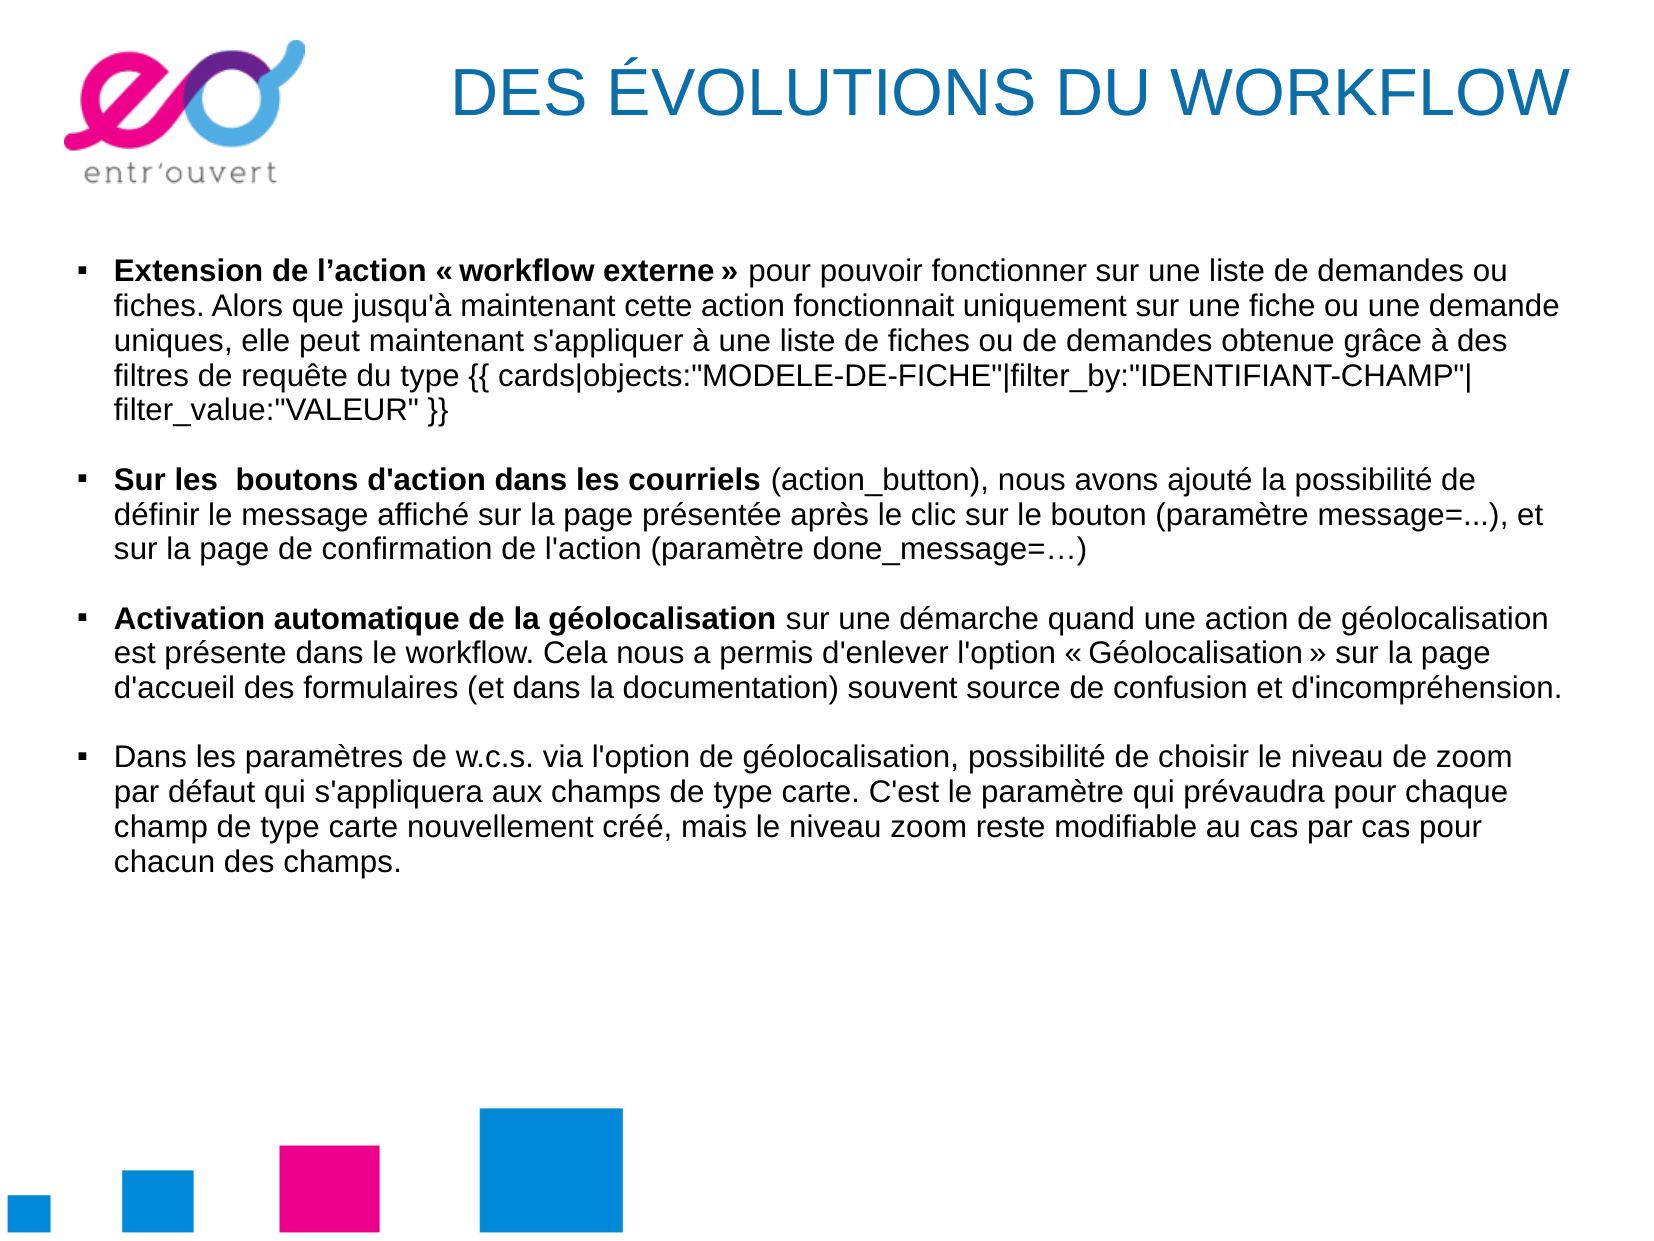

# Des ÉVOLUTIONS du Workflow
Extension de l’action « workflow externe » pour pouvoir fonctionner sur une liste de demandes ou fiches. Alors que jusqu'à maintenant cette action fonctionnait uniquement sur une fiche ou une demande uniques, elle peut maintenant s'appliquer à une liste de fiches ou de demandes obtenue grâce à des filtres de requête du type {{ cards|objects:"MODELE-DE-FICHE"|filter_by:"IDENTIFIANT-CHAMP"|filter_value:"VALEUR" }}
Sur les boutons d'action dans les courriels (action_button), nous avons ajouté la possibilité de définir le message affiché sur la page présentée après le clic sur le bouton (paramètre message=...), et sur la page de confirmation de l'action (paramètre done_message=…)
Activation automatique de la géolocalisation sur une démarche quand une action de géolocalisation est présente dans le workflow. Cela nous a permis d'enlever l'option « Géolocalisation » sur la page d'accueil des formulaires (et dans la documentation) souvent source de confusion et d'incompréhension.
Dans les paramètres de w.c.s. via l'option de géolocalisation, possibilité de choisir le niveau de zoom par défaut qui s'appliquera aux champs de type carte. C'est le paramètre qui prévaudra pour chaque champ de type carte nouvellement créé, mais le niveau zoom reste modifiable au cas par cas pour chacun des champs.